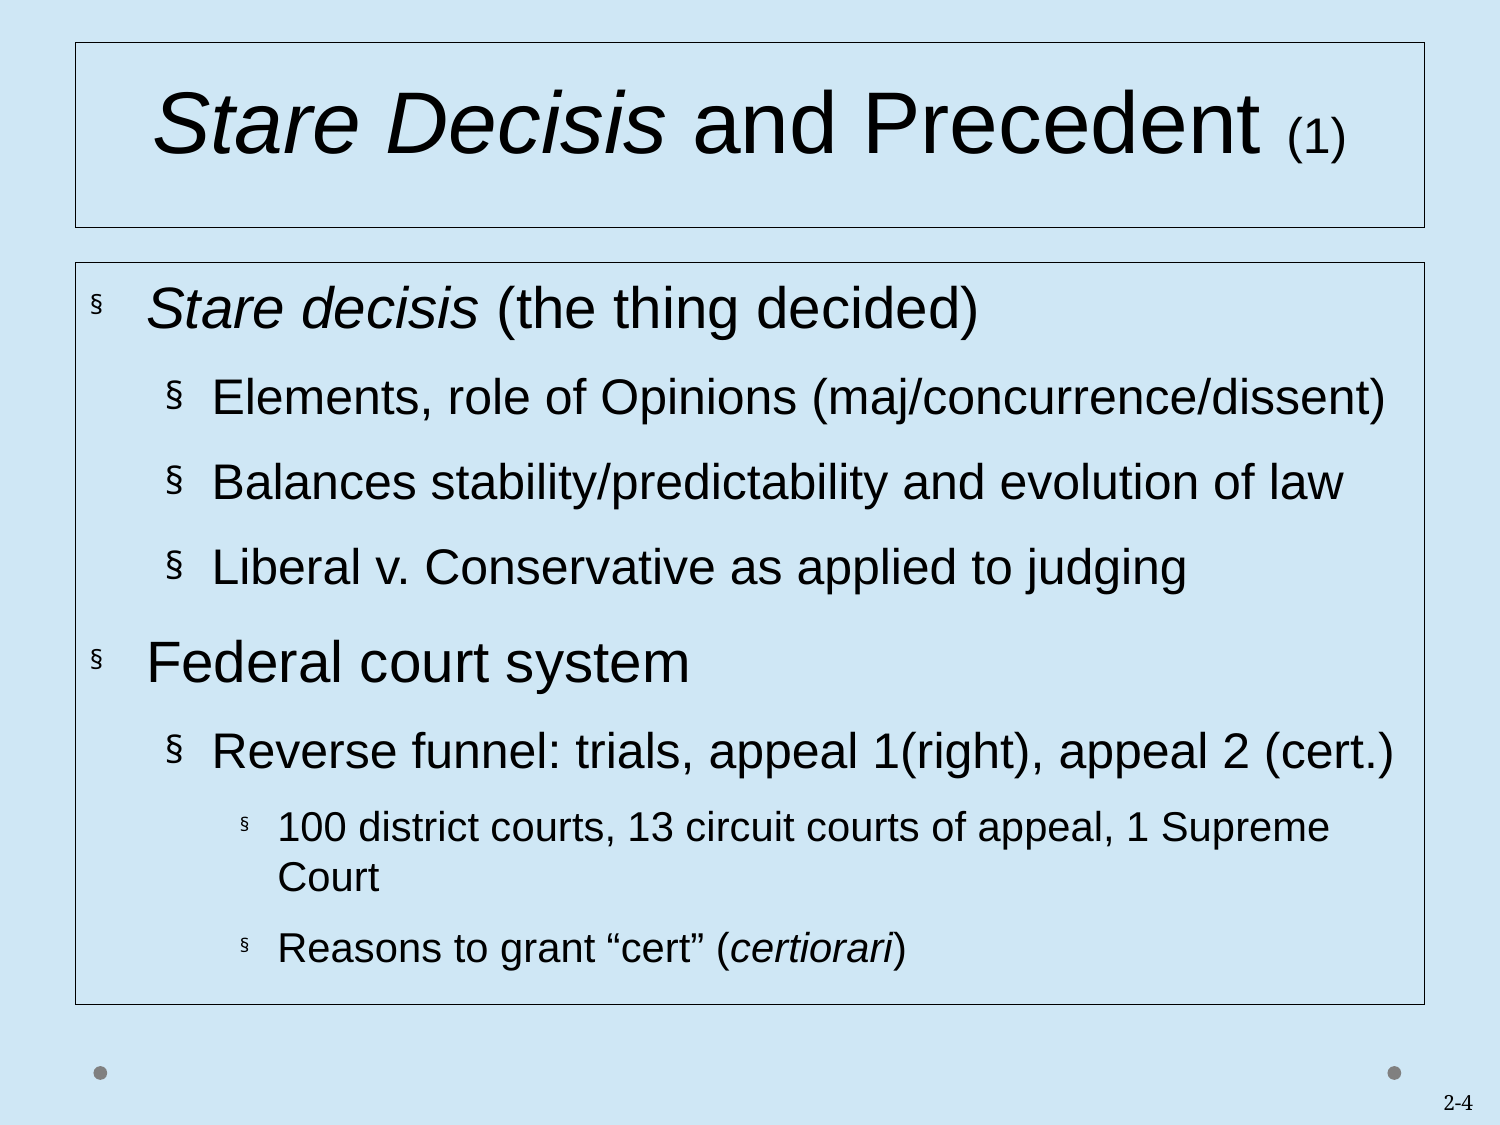

# Stare Decisis and Precedent (1)
Stare decisis (the thing decided)
Elements, role of Opinions (maj/concurrence/dissent)
Balances stability/predictability and evolution of law
Liberal v. Conservative as applied to judging
Federal court system
Reverse funnel: trials, appeal 1(right), appeal 2 (cert.)
100 district courts, 13 circuit courts of appeal, 1 Supreme Court
Reasons to grant “cert” (certiorari)